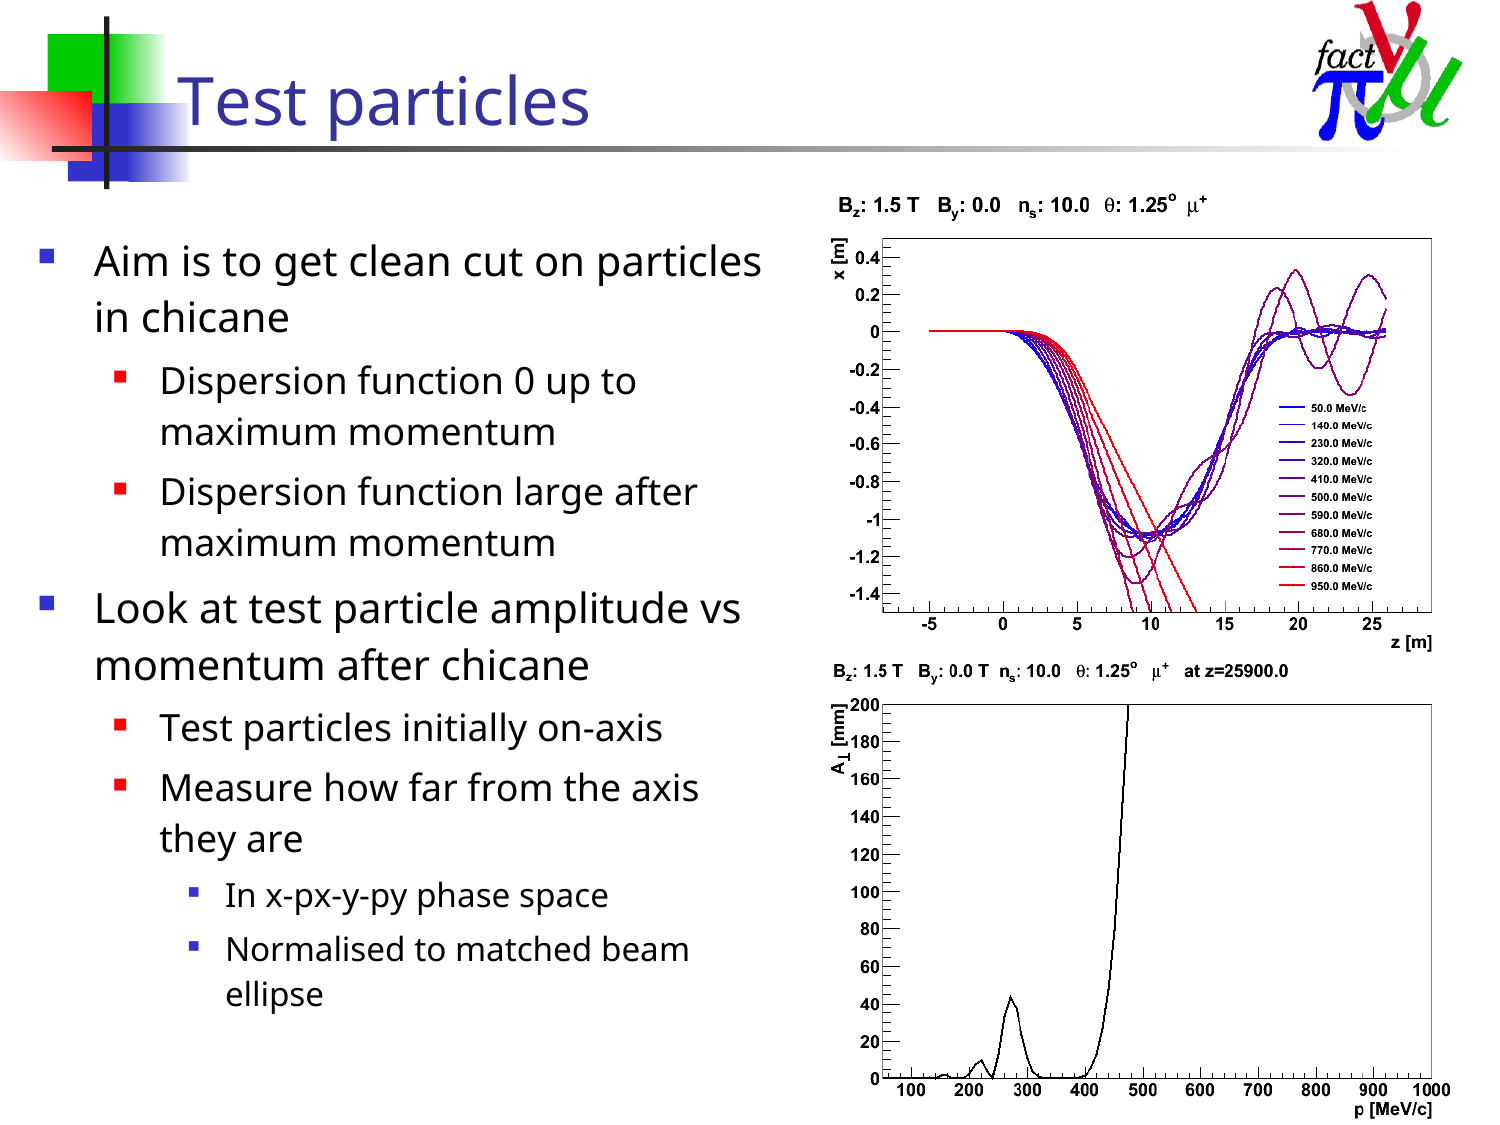

# Test particles
Aim is to get clean cut on particles in chicane
Dispersion function 0 up to maximum momentum
Dispersion function large after maximum momentum
Look at test particle amplitude vs momentum after chicane
Test particles initially on-axis
Measure how far from the axis they are
In x-px-y-py phase space
Normalised to matched beam ellipse